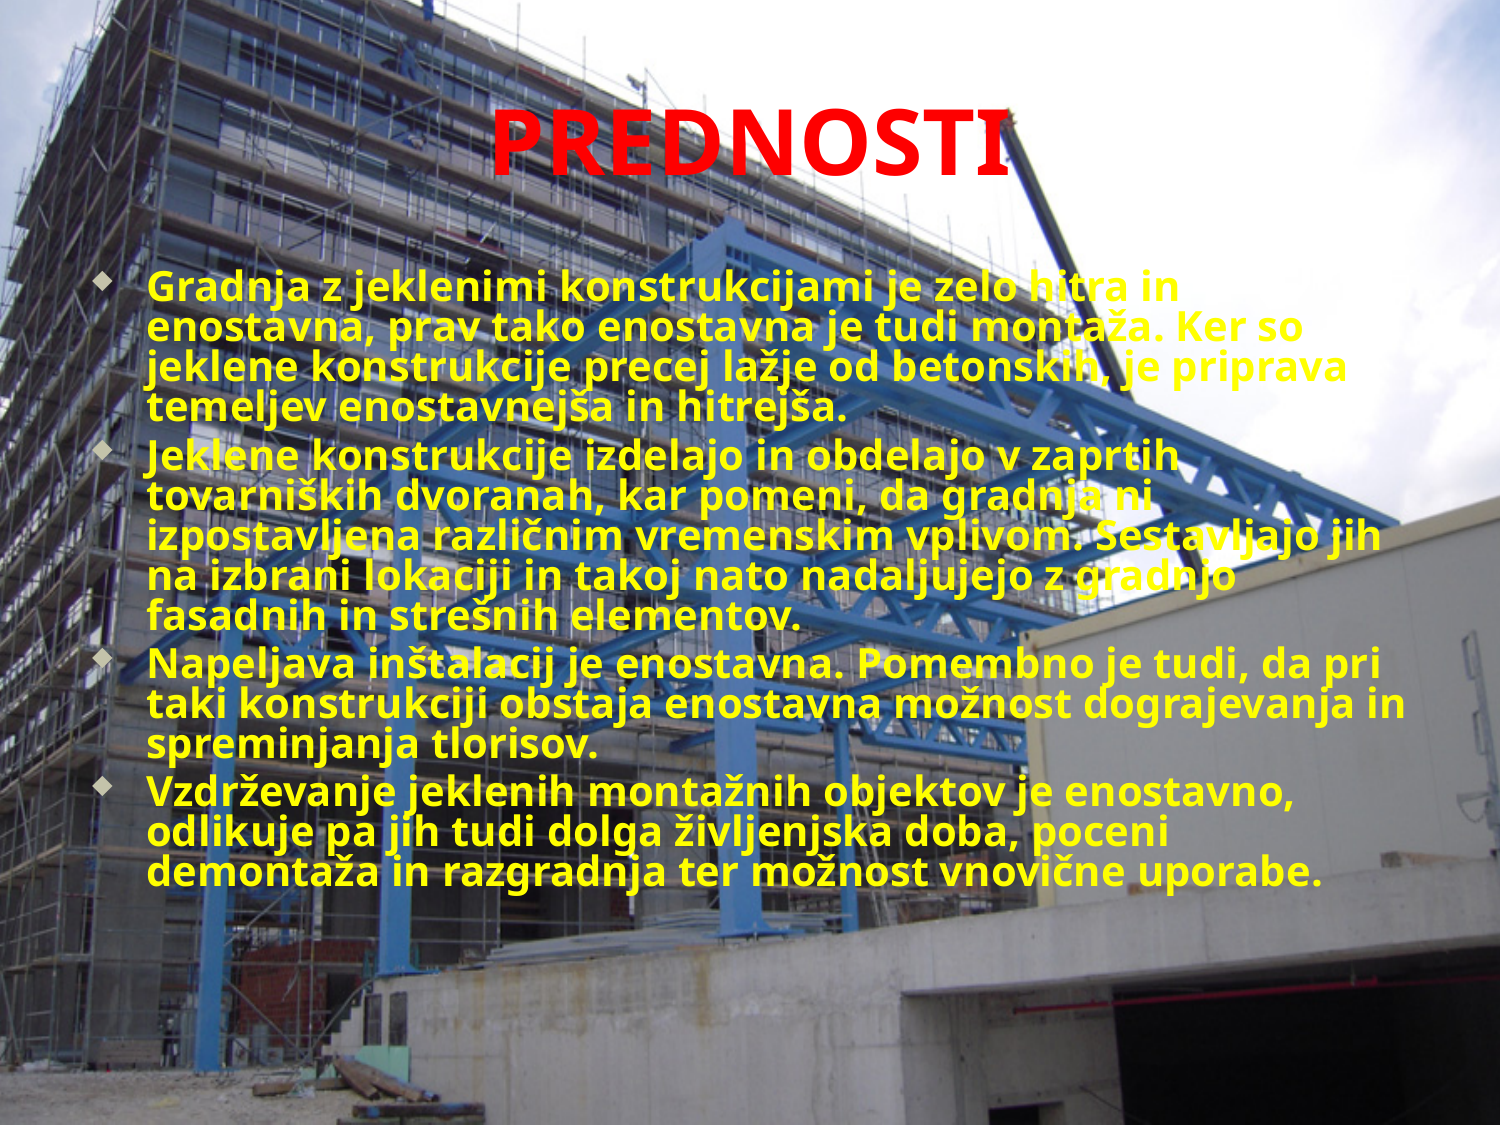

# PREDNOSTI
Gradnja z jeklenimi konstrukcijami je zelo hitra in enostavna, prav tako enostavna je tudi montaža. Ker so jeklene konstrukcije precej lažje od betonskih, je priprava temeljev enostavnejša in hitrejša.
Jeklene konstrukcije izdelajo in obdelajo v zaprtih tovarniških dvoranah, kar pomeni, da gradnja ni izpostavljena različnim vremenskim vplivom. Sestavljajo jih na izbrani lokaciji in takoj nato nadaljujejo z gradnjo fasadnih in strešnih elementov.
Napeljava inštalacij je enostavna. Pomembno je tudi, da pri taki konstrukciji obstaja enostavna možnost dograjevanja in spreminjanja tlorisov.
Vzdrževanje jeklenih montažnih objektov je enostavno, odlikuje pa jih tudi dolga življenjska doba, poceni demontaža in razgradnja ter možnost vnovične uporabe.